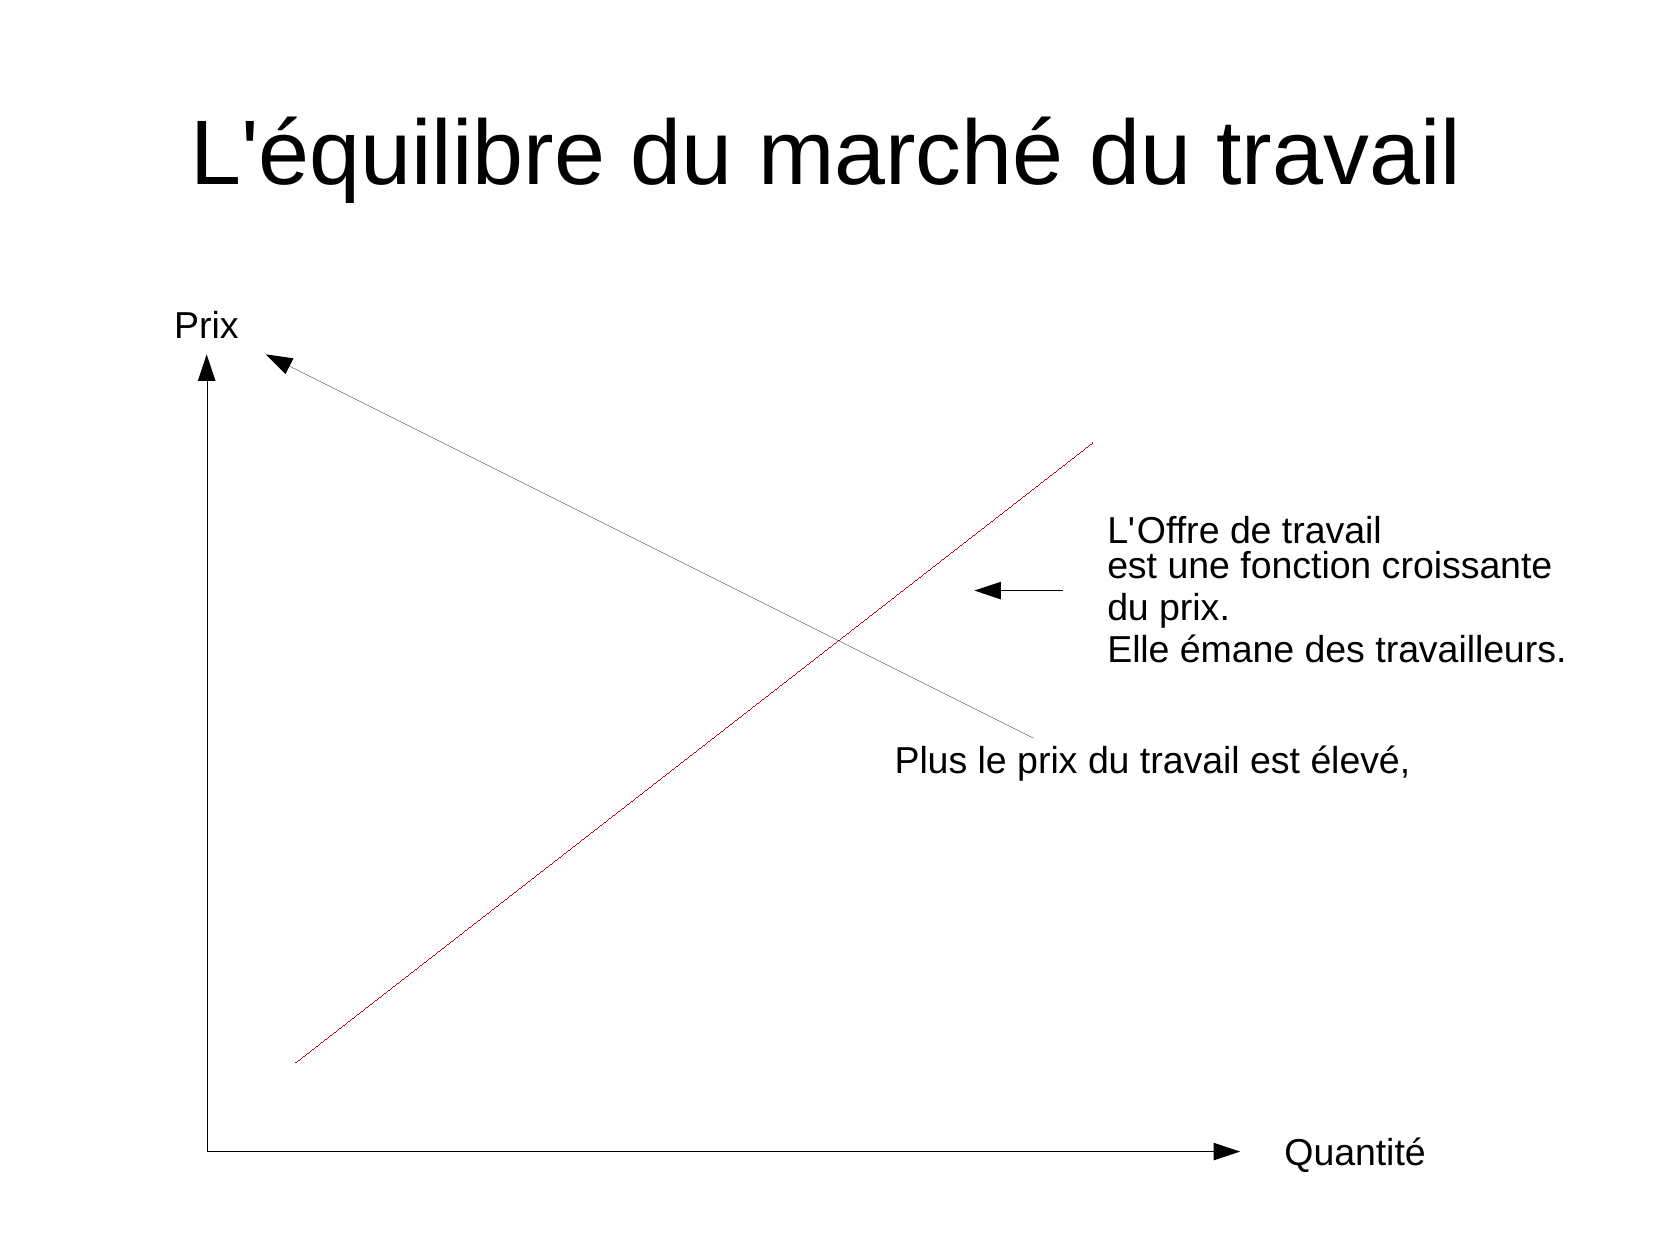

# L'équilibre du marché du travail
Prix
L'
Offre de travail
est une fonction croissante
du prix.
Elle émane des travailleurs.
Plus le prix du travail est élevé,
Quantité